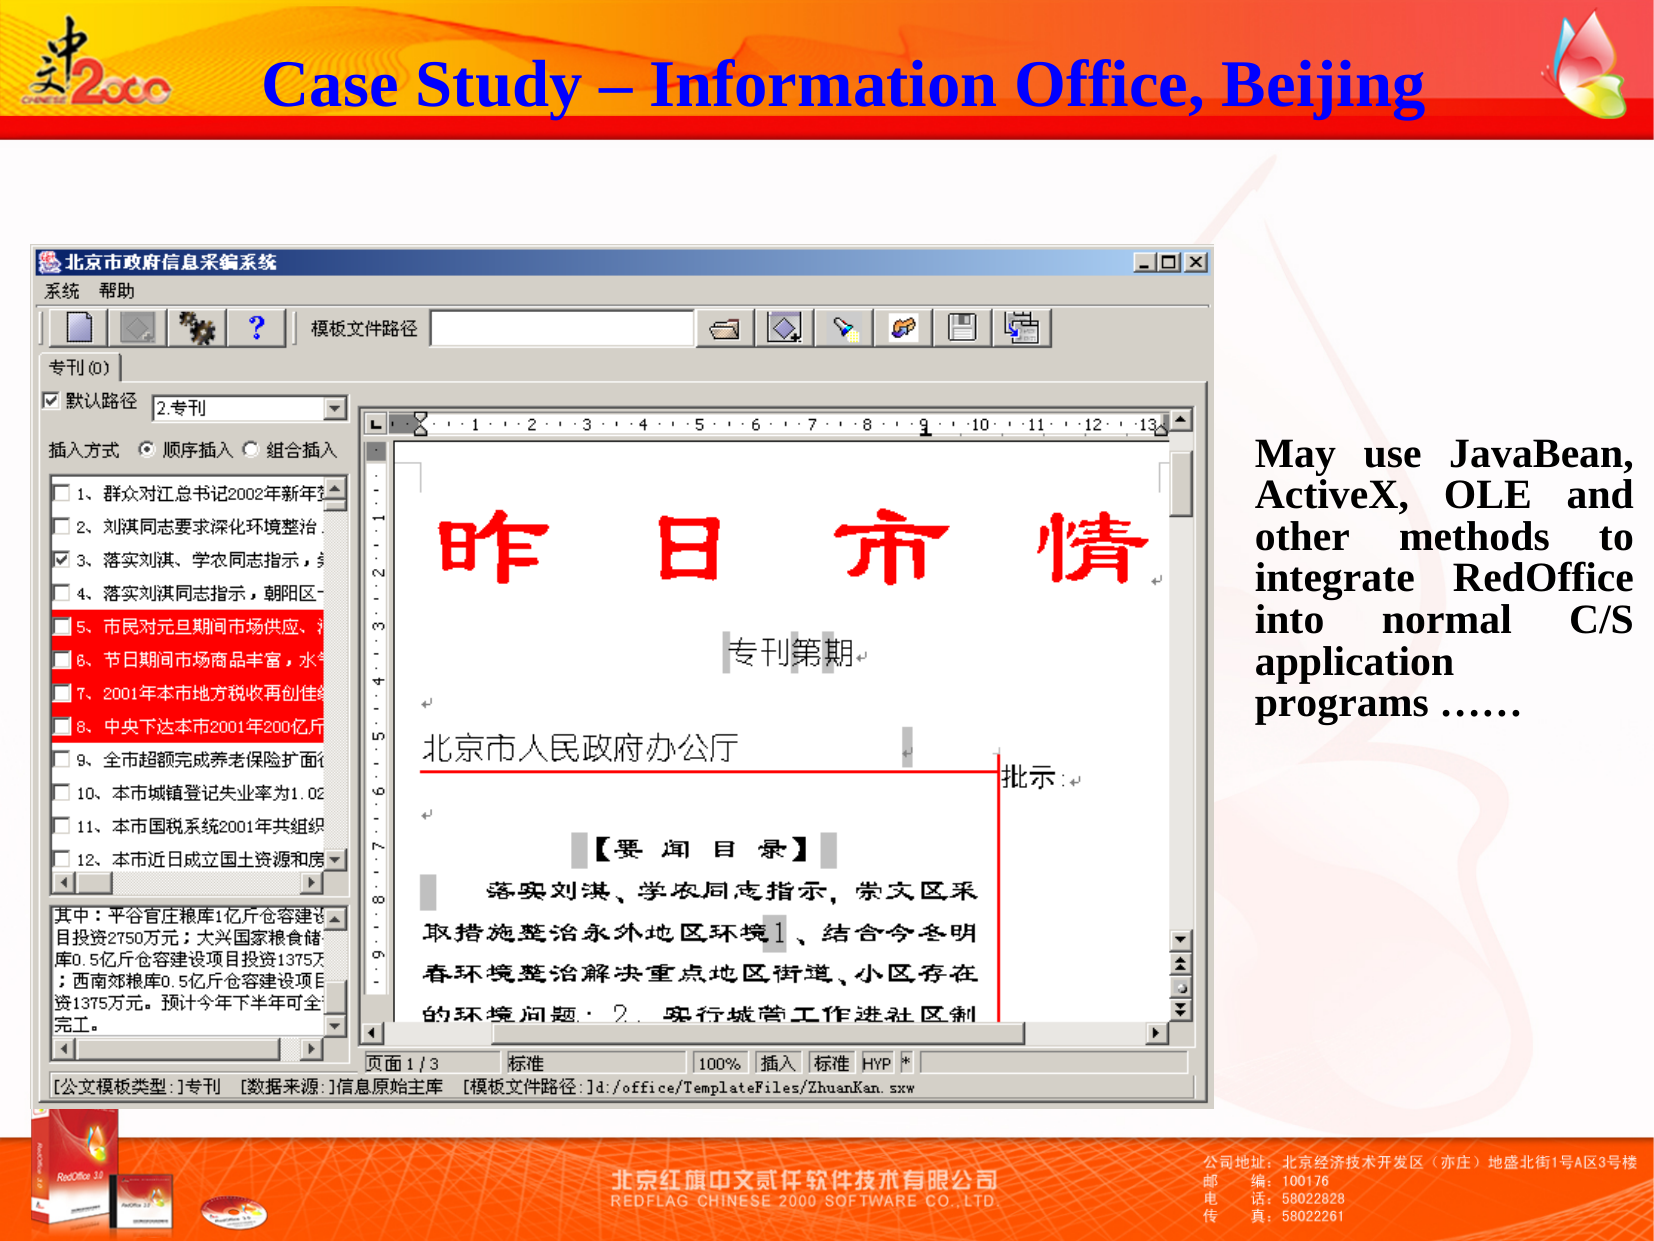

Case Study – Information Office, Beijing
May use JavaBean, ActiveX, OLE and other methods to integrate RedOffice into normal C/S application programs ……